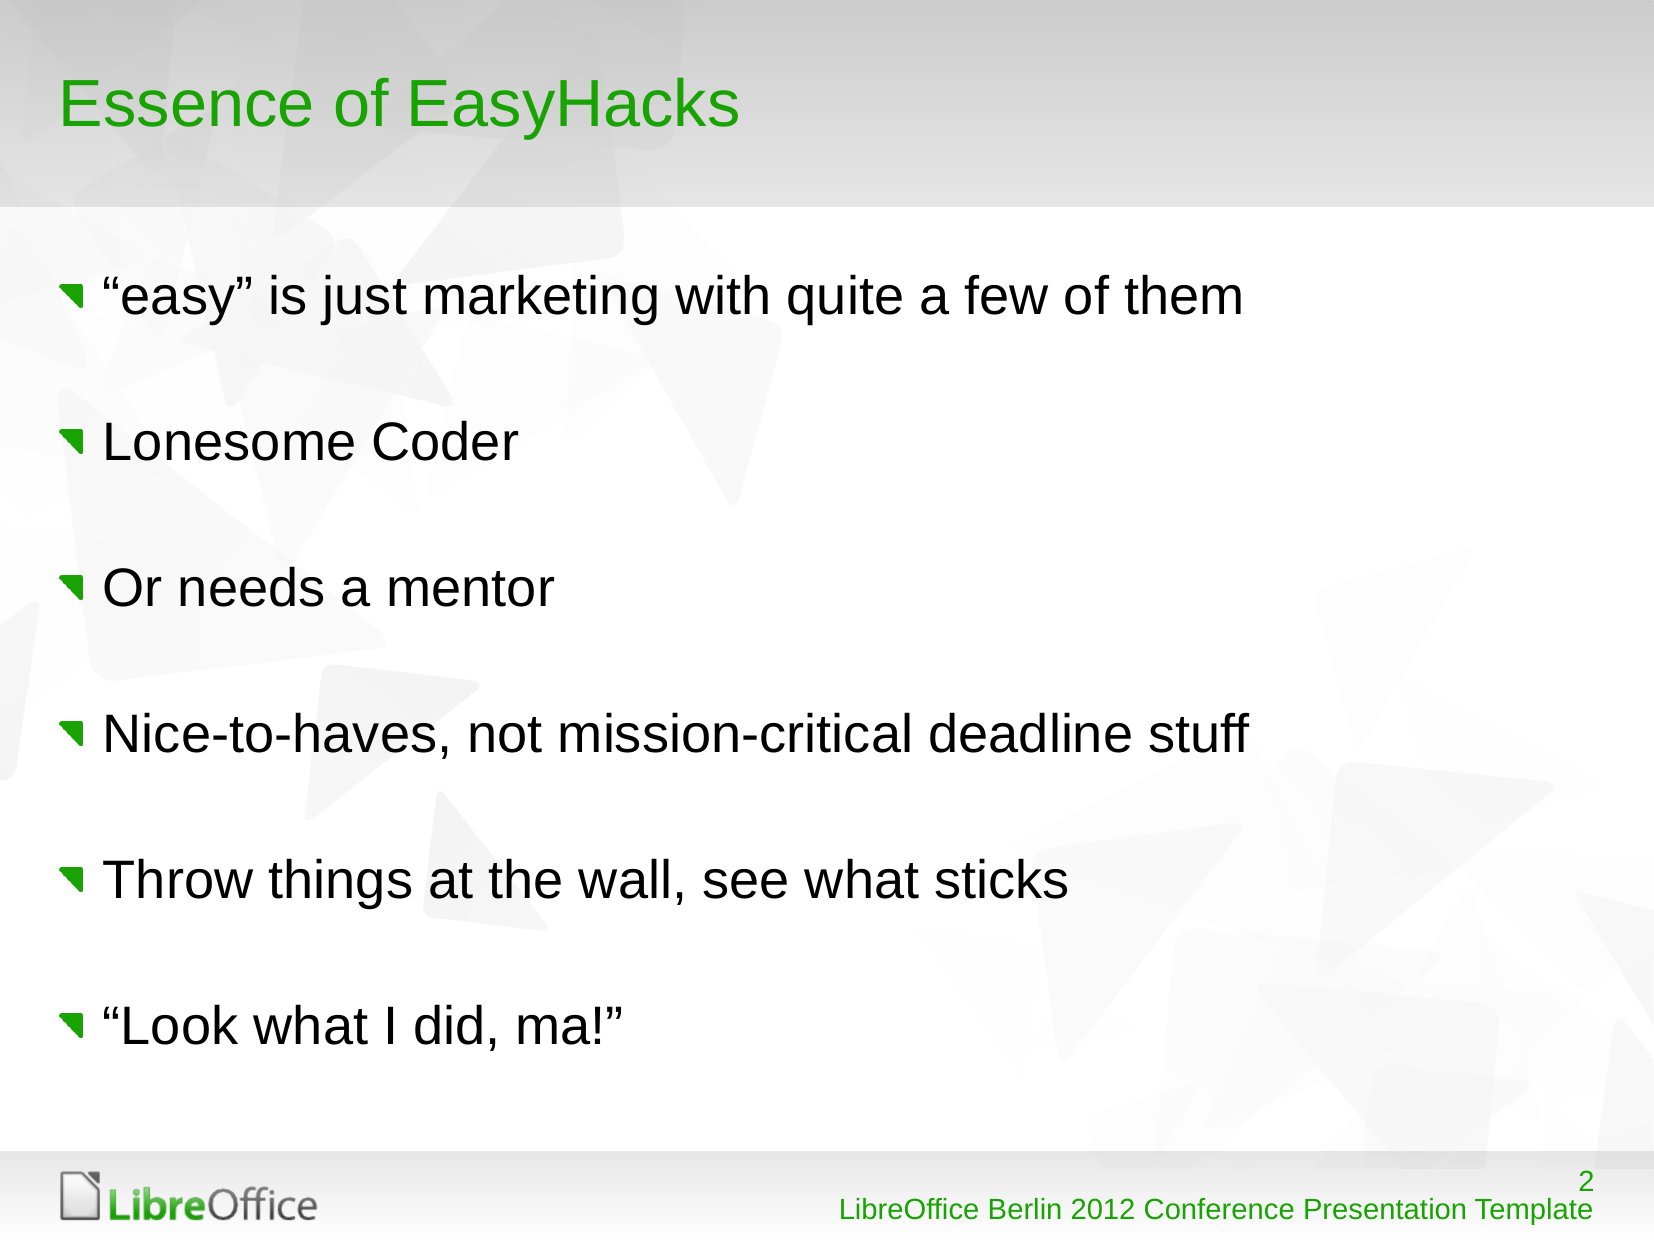

# Essence of EasyHacks
“easy” is just marketing with quite a few of them
Lonesome Coder
Or needs a mentor
Nice-to-haves, not mission-critical deadline stuff
Throw things at the wall, see what sticks
“Look what I did, ma!”
2
LibreOffice Berlin 2012 Conference Presentation Template